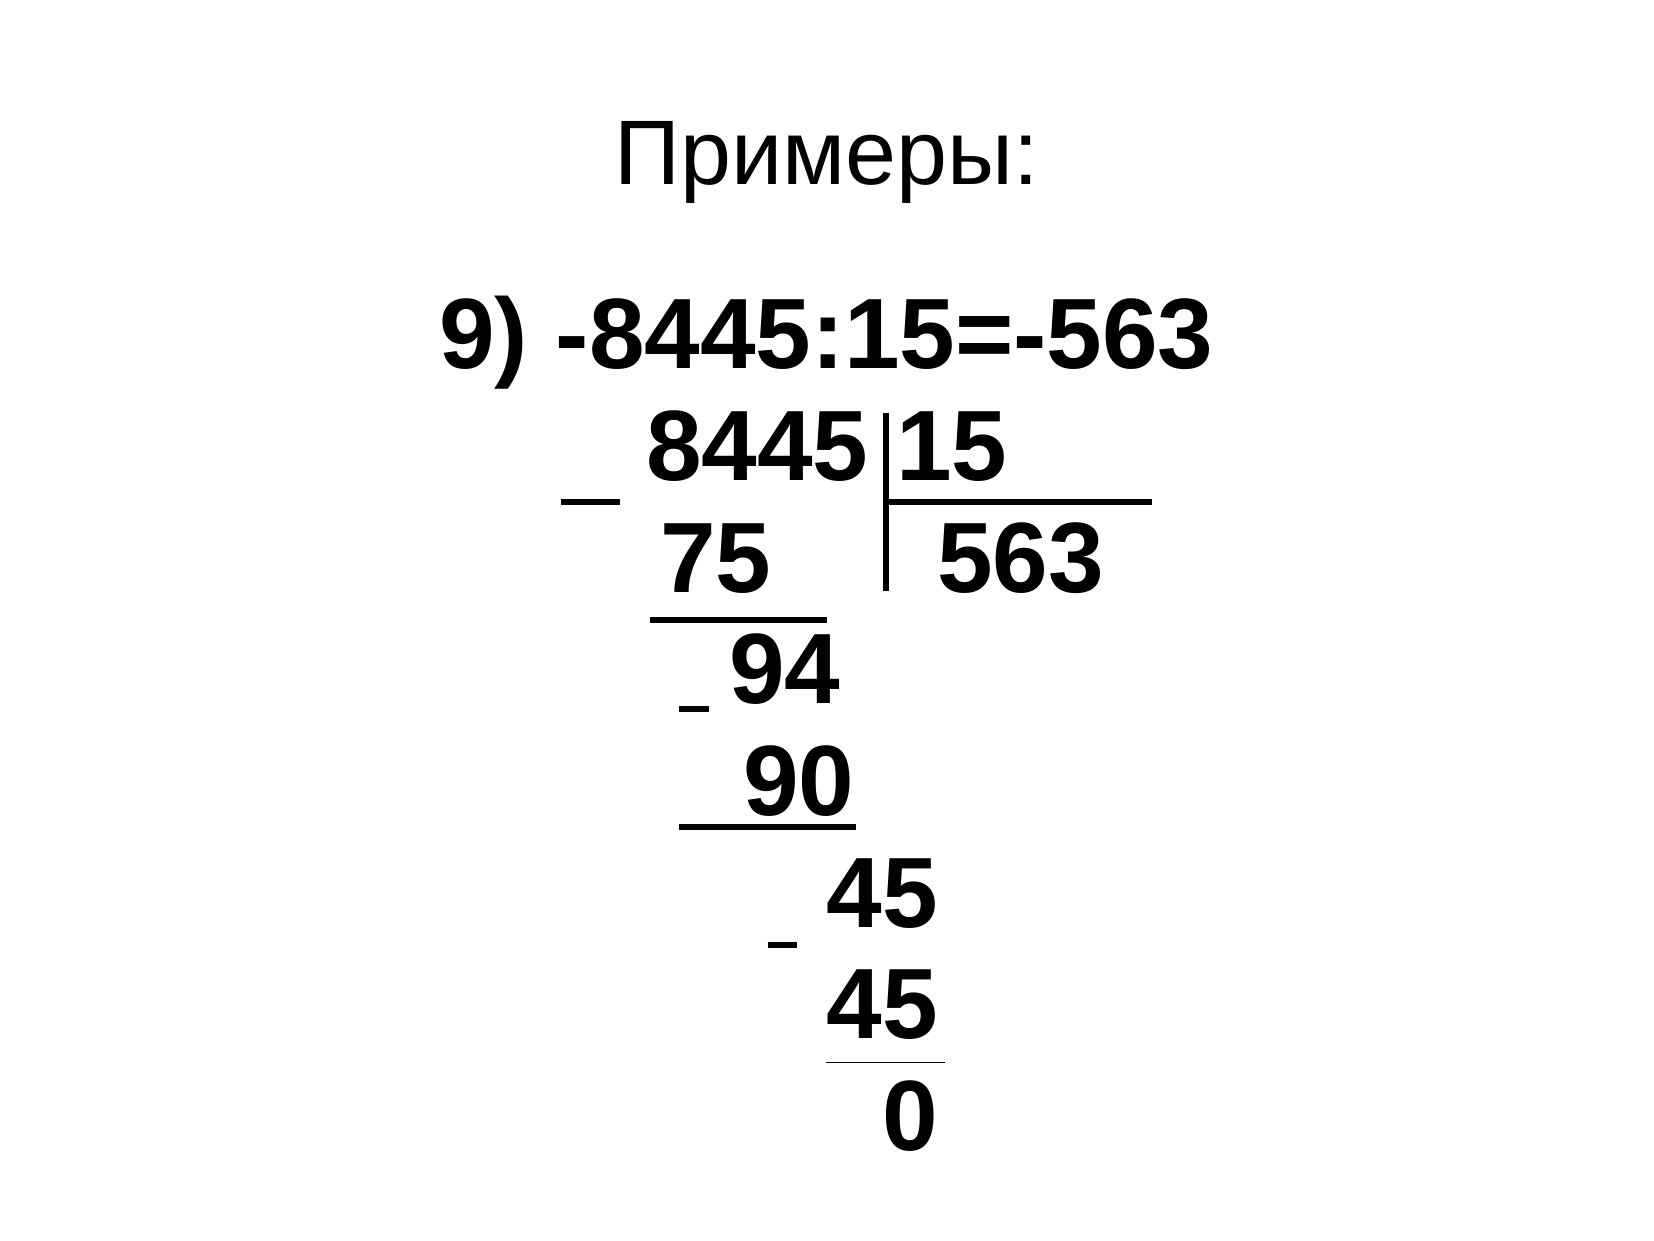

9) -8445:15=-563
8445 15
 75 563
94
90
 45
 45
 0
# Примеры: